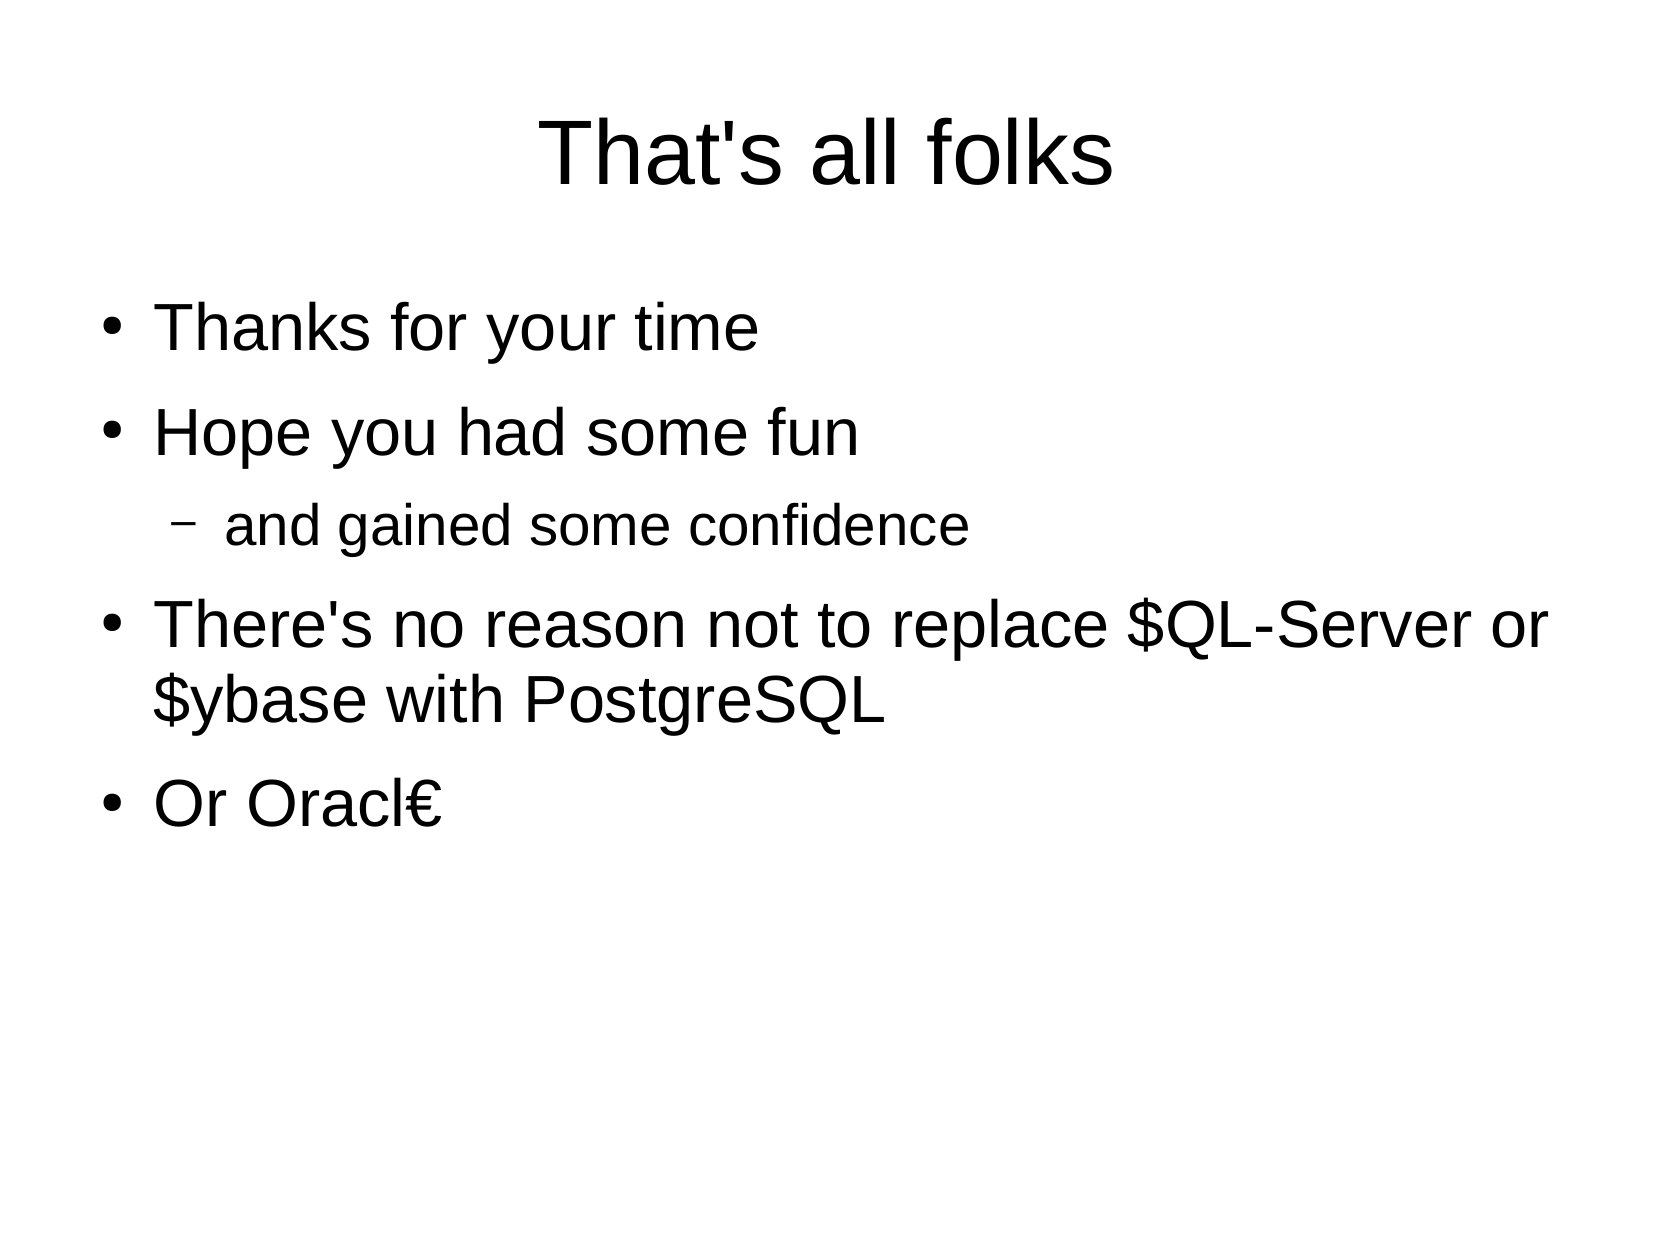

# That's all folks
Thanks for your time
Hope you had some fun
and gained some confidence
There's no reason not to replace $QL-Server or $ybase with PostgreSQL
Or Oracl€